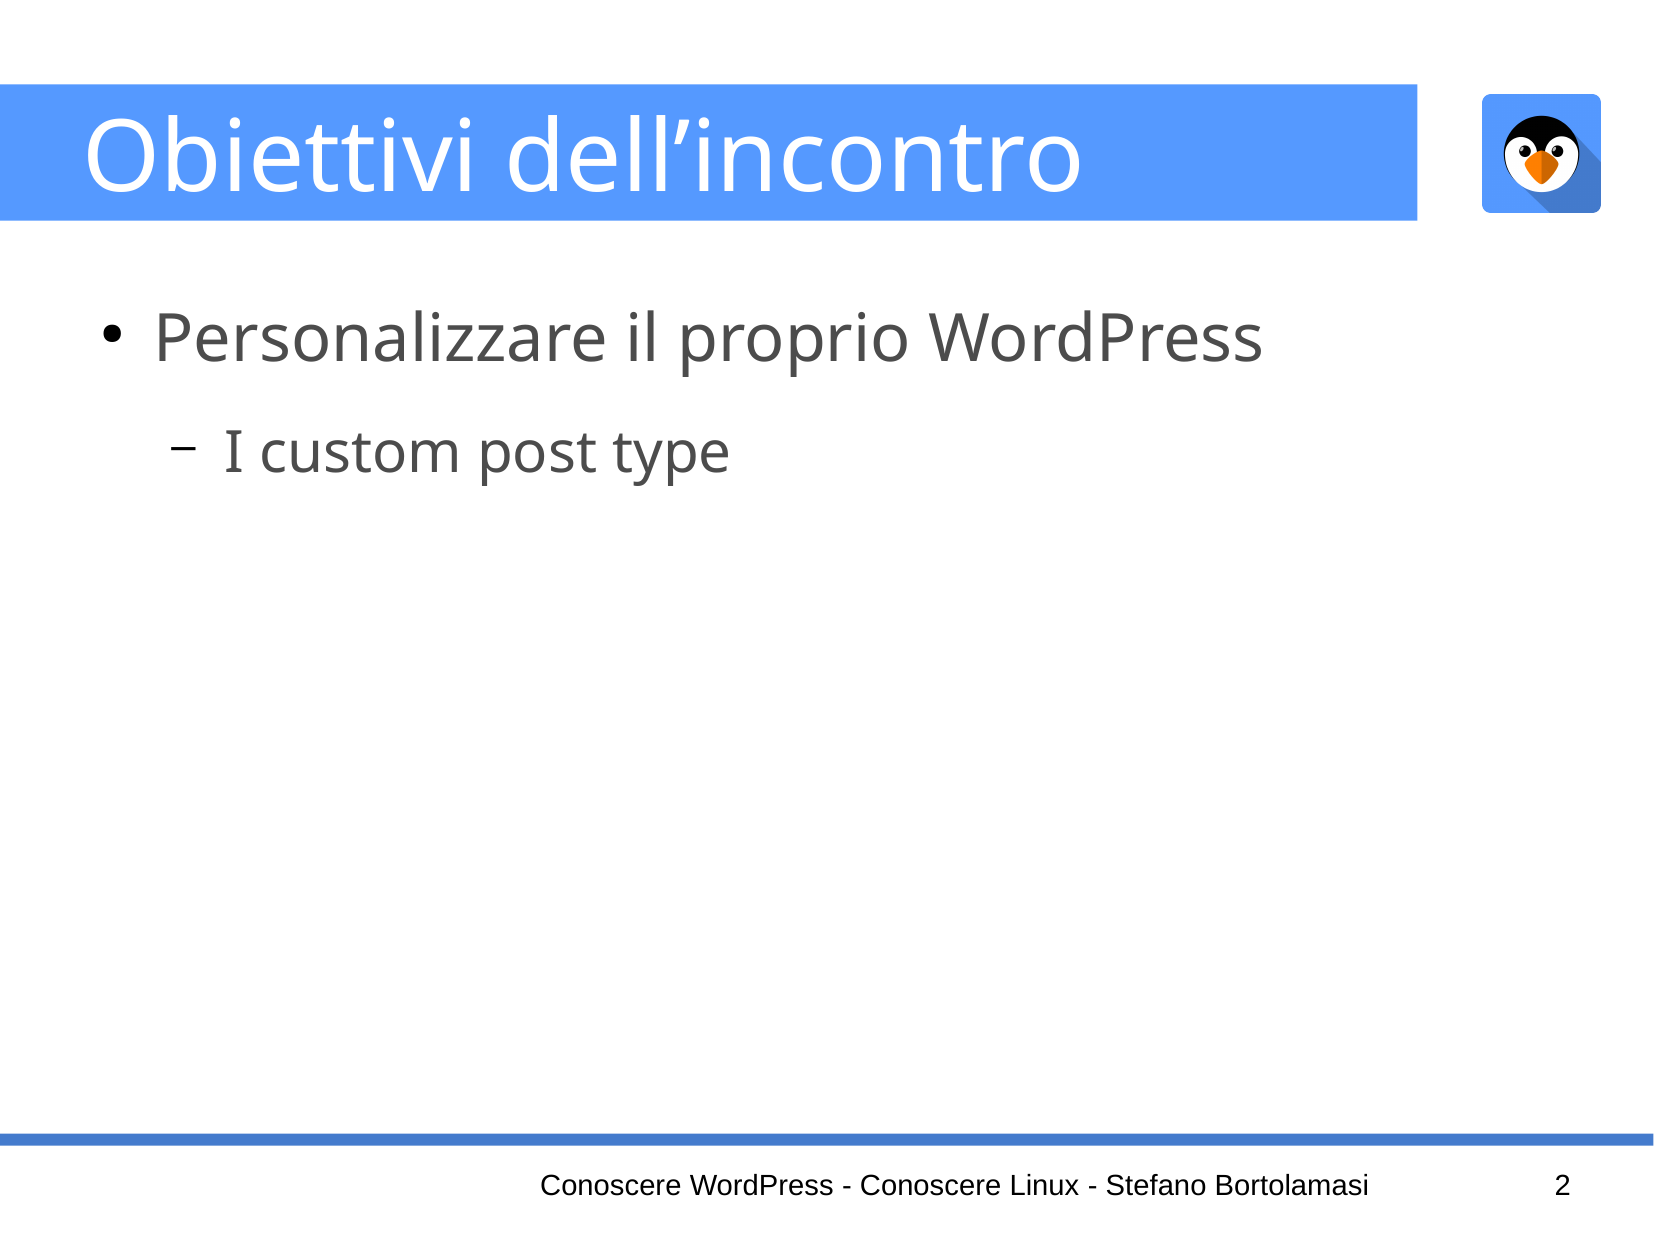

# Obiettivi dell’incontro
Personalizzare il proprio WordPress
I custom post type
Conoscere WordPress - Conoscere Linux - Stefano Bortolamasi
2